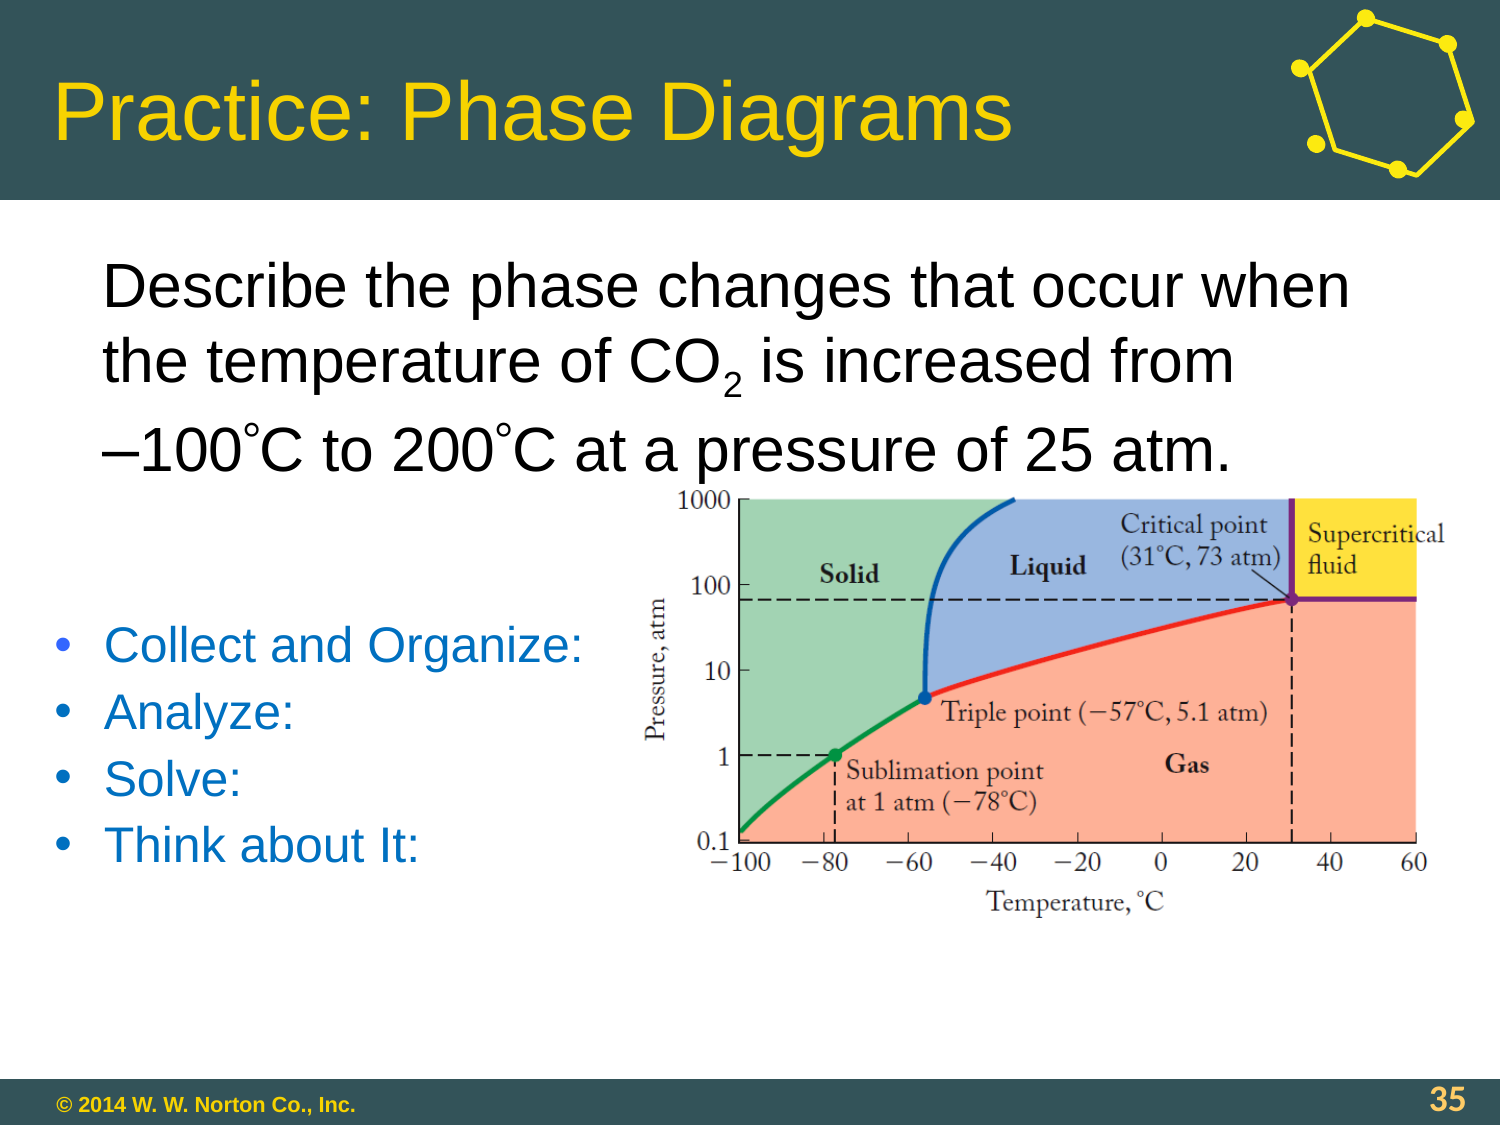

# Practice: Phase Diagrams
Describe the phase changes that occur when the temperature of CO2 is increased from
–100C to 200C at a pressure of 25 atm.
 Collect and Organize:
 Analyze:
 Solve:
 Think about It: